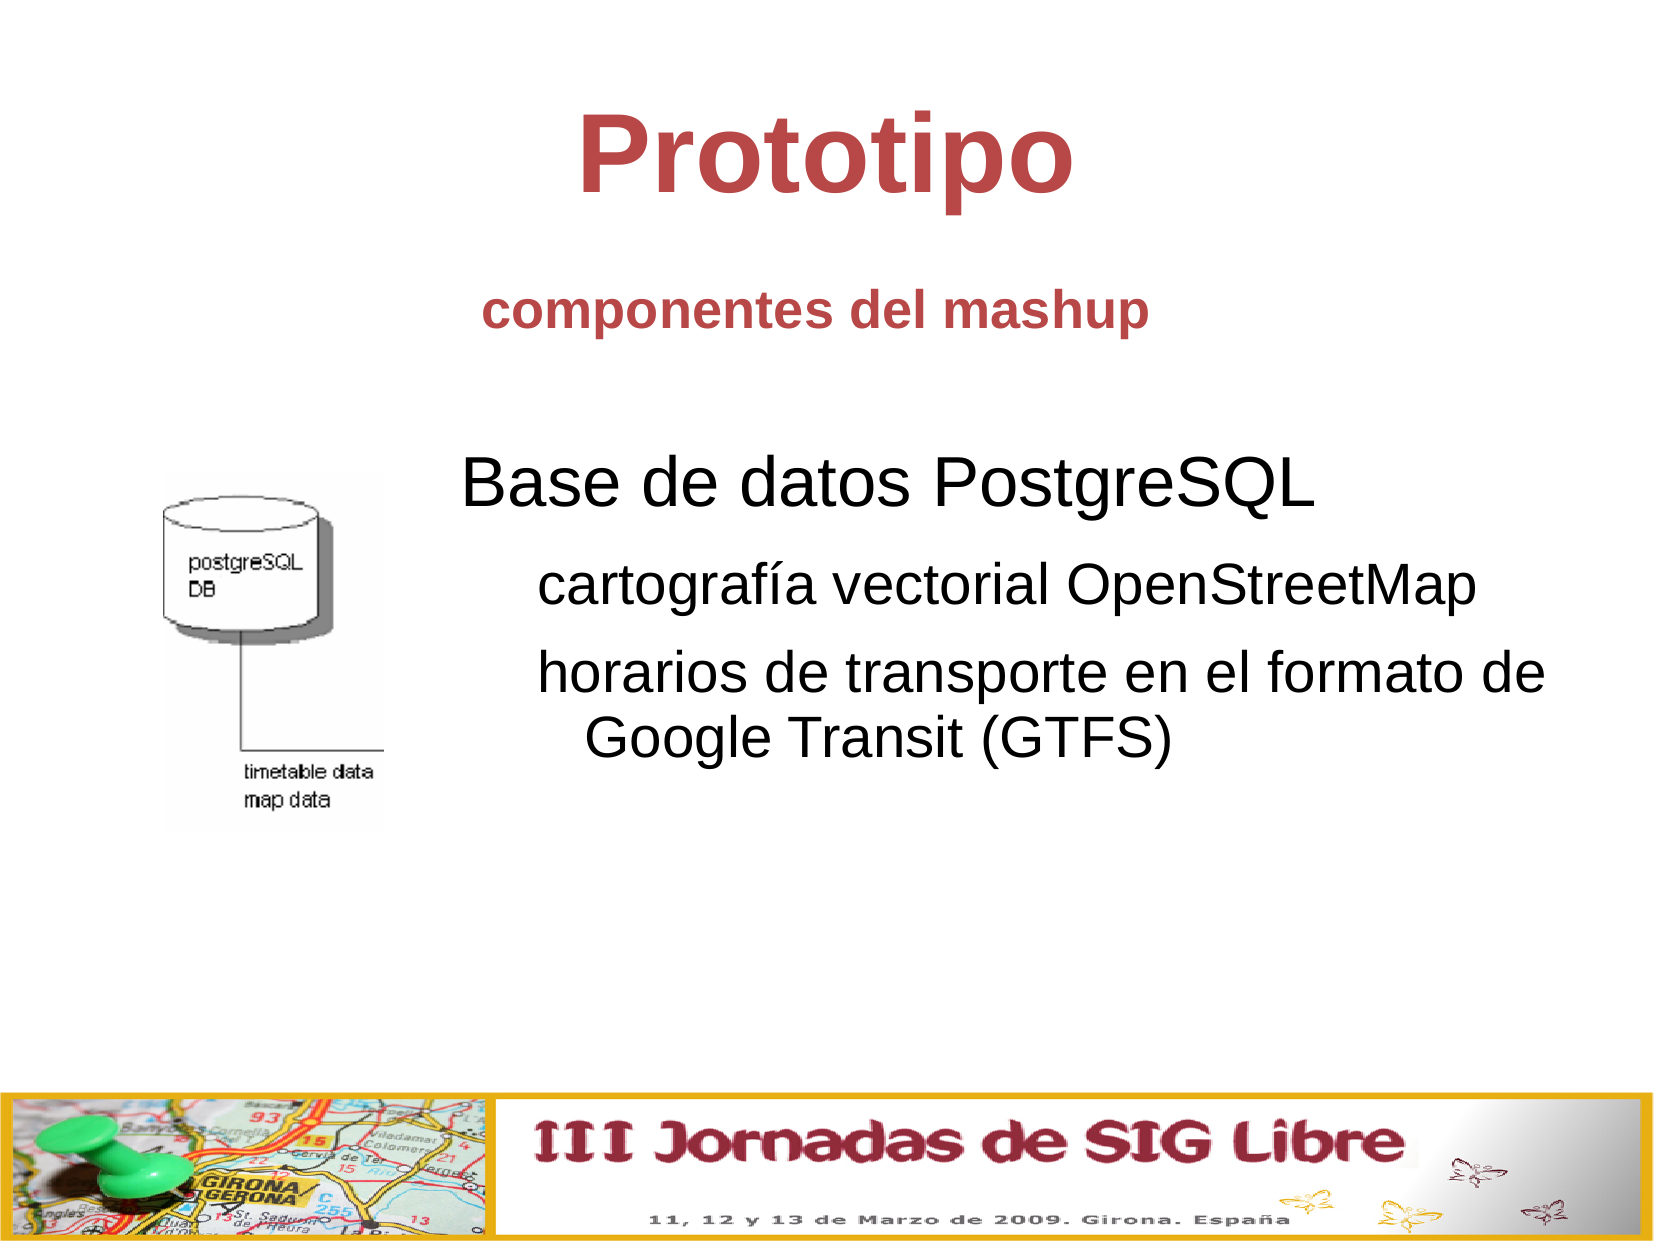

# Prototipo
componentes del mashup
Base de datos PostgreSQL
cartografía vectorial OpenStreetMap
horarios de transporte en el formato de Google Transit (GTFS)